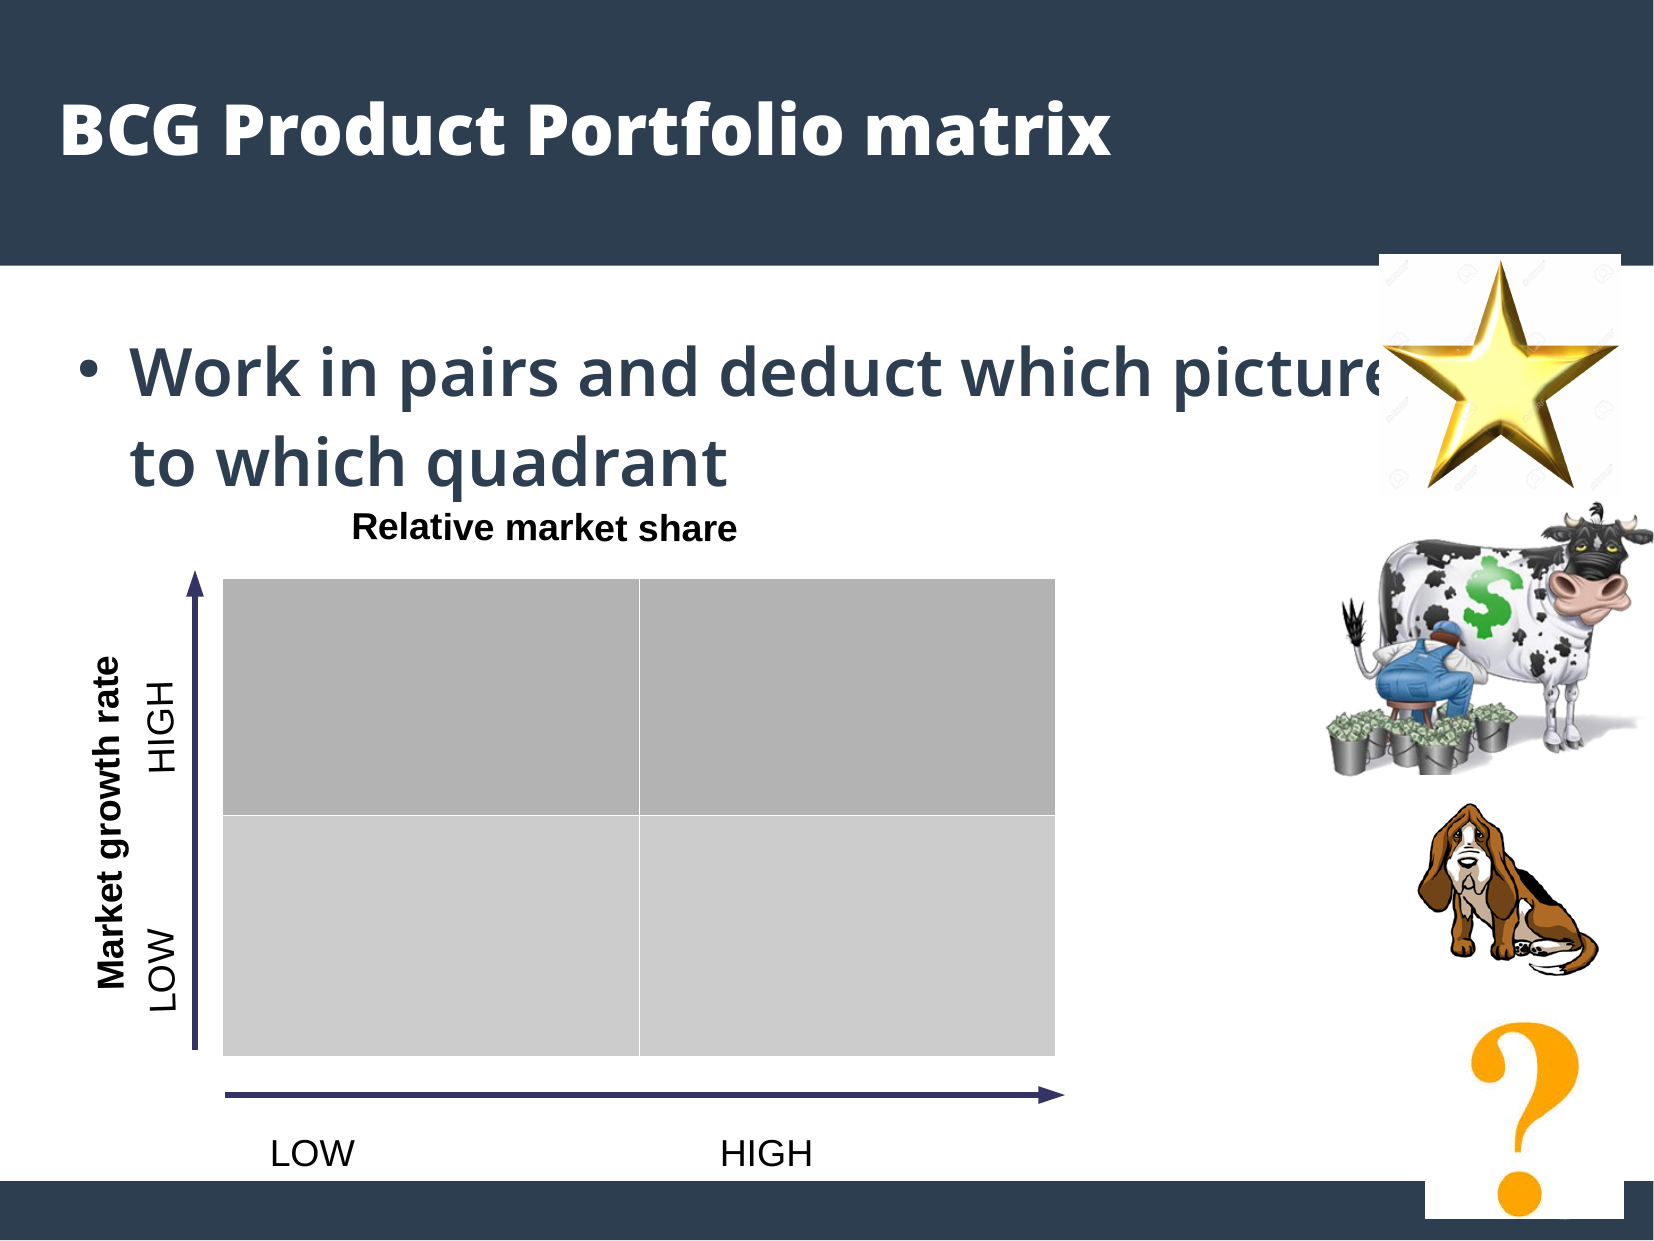

# BCG Product Portfolio matrix
Work in pairs and deduct which picture goes to which quadrant
Relative market share
| | |
| --- | --- |
| | |
HIGH
Market growth rate
LOW
LOW
HIGH